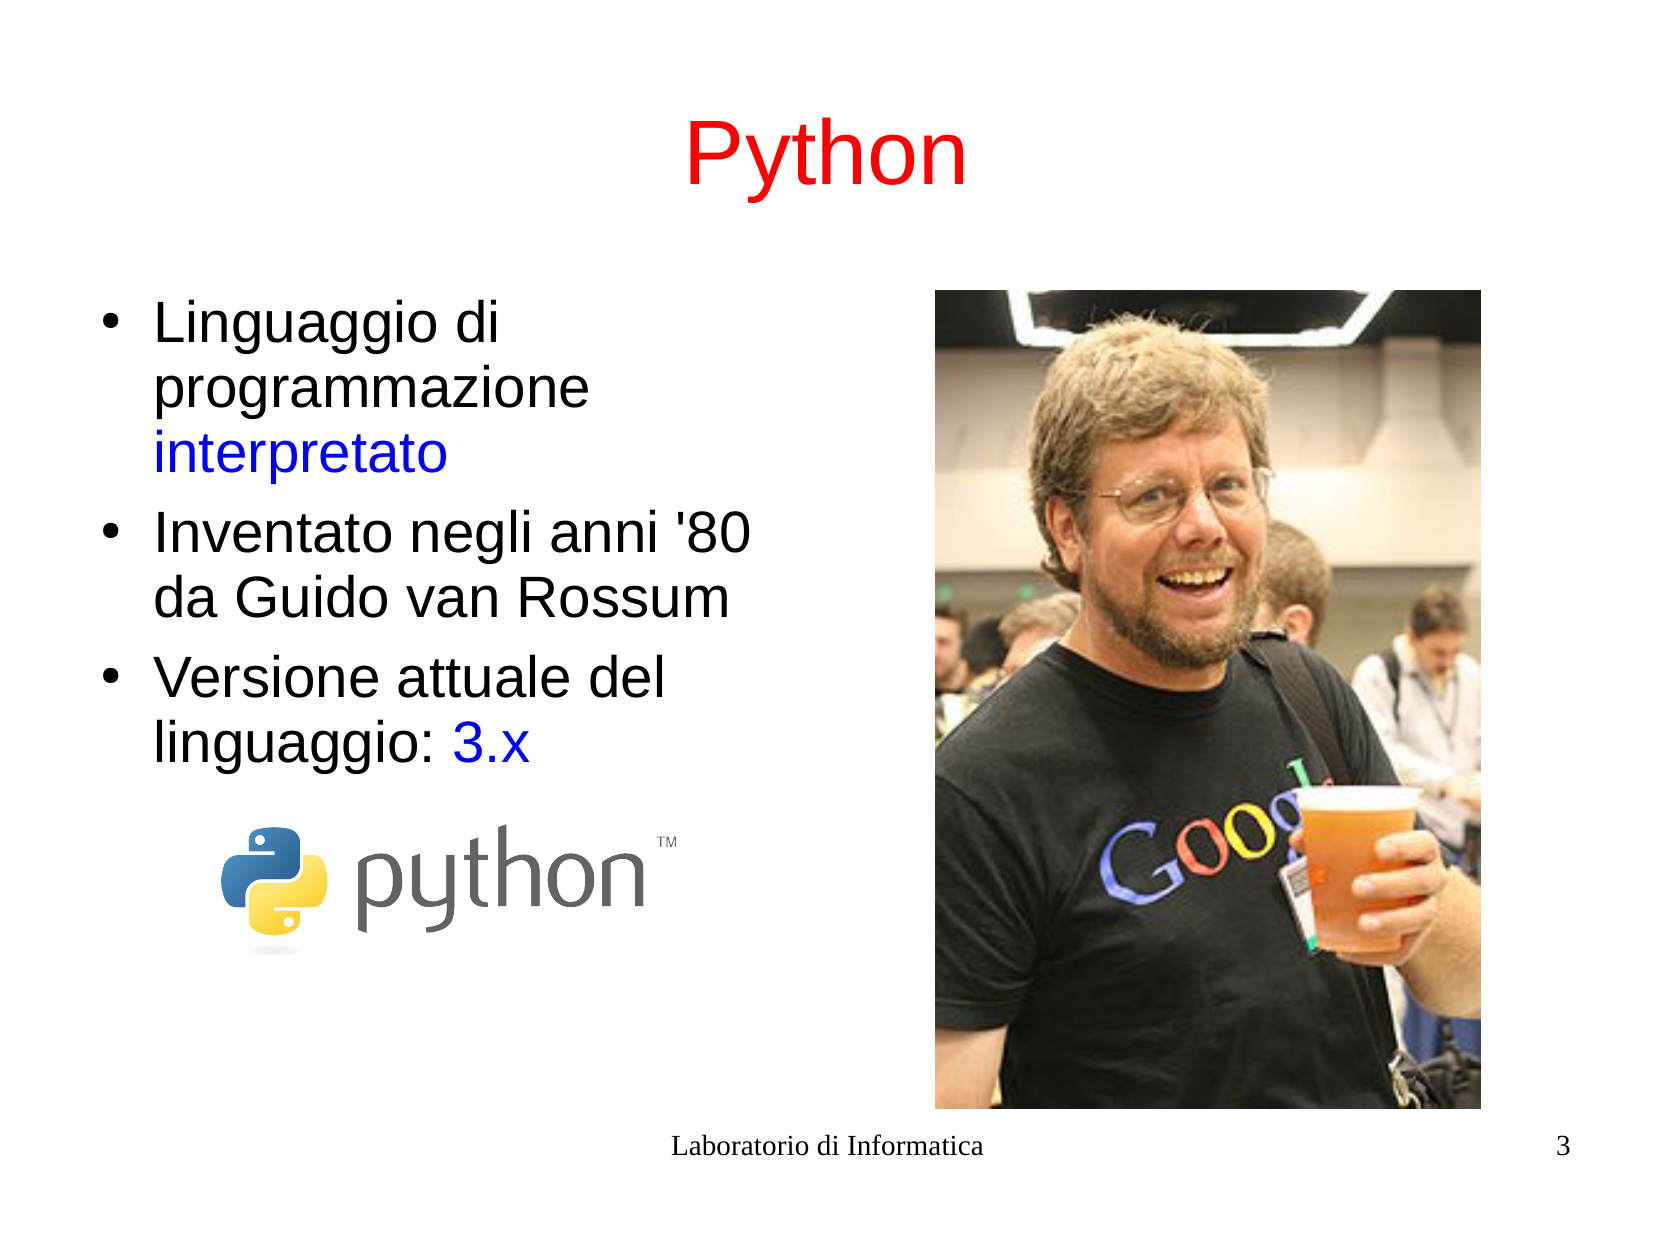

# Python
Linguaggio di programmazione interpretato
Inventato negli anni '80 da Guido van Rossum
Versione attuale del linguaggio: 3.x
Laboratorio di Informatica
3